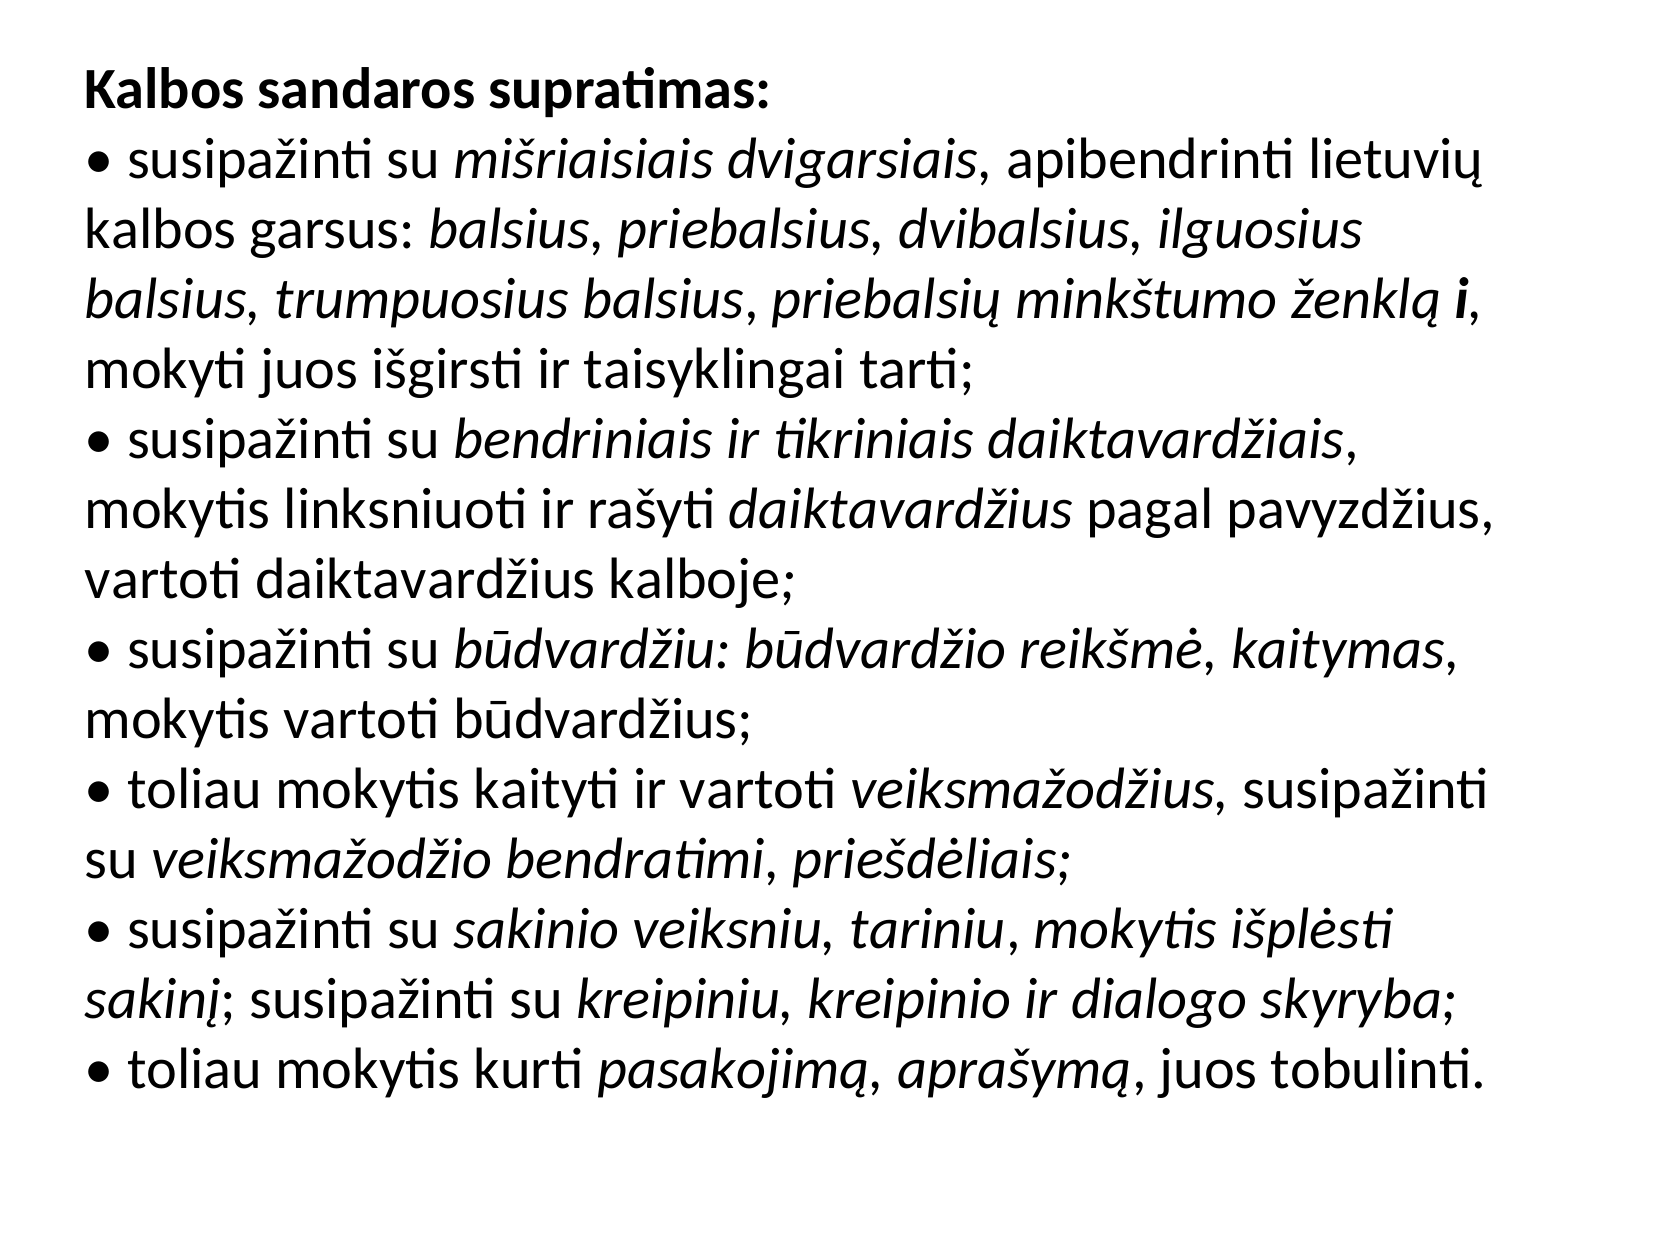

Kalbos sandaros supratimas:
• susipažinti su mišriaisiais dvigarsiais, apibendrinti lietuvių kalbos garsus: balsius, priebalsius, dvibalsius, ilguosius balsius, trumpuosius balsius, priebalsių minkštumo ženklą i, mokyti juos išgirsti ir taisyklingai tarti;
• susipažinti su bendriniais ir tikriniais daiktavardžiais, mokytis linksniuoti ir rašyti daiktavardžius pagal pavyzdžius, vartoti daiktavardžius kalboje;
• susipažinti su būdvardžiu: būdvardžio reikšmė, kaitymas, mokytis vartoti būdvardžius;
• toliau mokytis kaityti ir vartoti veiksmažodžius, susipažinti su veiksmažodžio bendratimi, priešdėliais;
• susipažinti su sakinio veiksniu, tariniu, mokytis išplėsti sakinį; susipažinti su kreipiniu, kreipinio ir dialogo skyryba;
• toliau mokytis kurti pasakojimą, aprašymą, juos tobulinti.